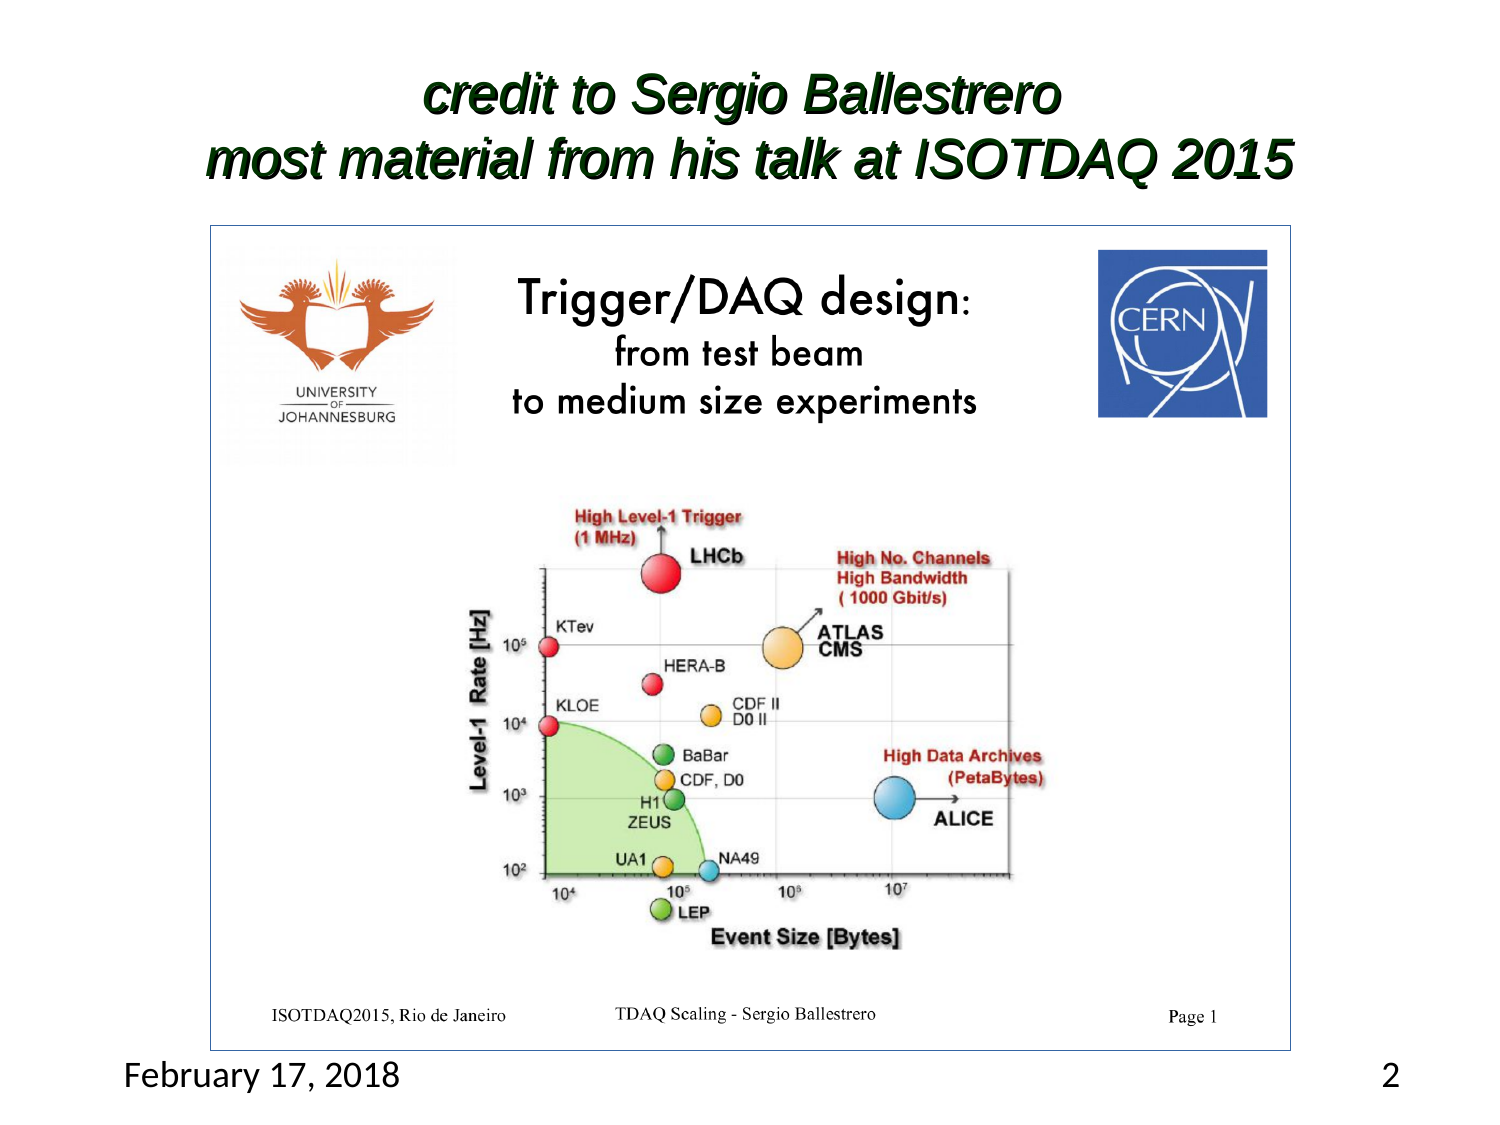

# credit to Sergio Ballestrero most material from his talk at ISOTDAQ 2015
17 February 2018
2